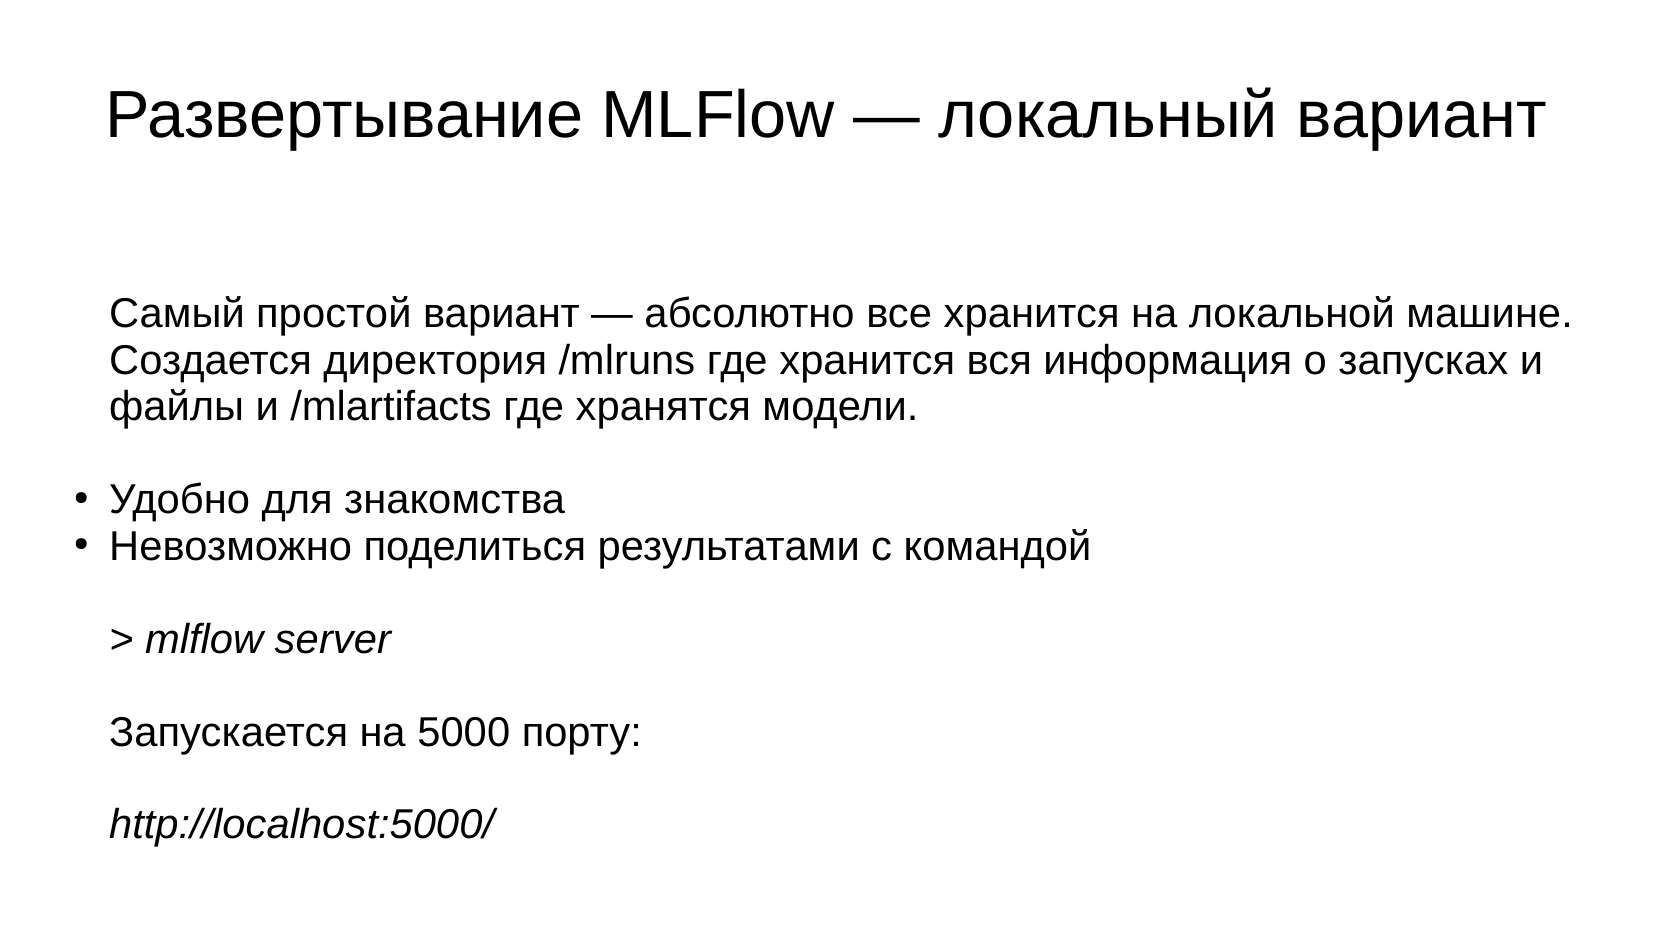

# Развертывание MLFlow — локальный вариант
Самый простой вариант — абсолютно все хранится на локальной машине.
Создается директория /mlruns где хранится вся информация о запусках и файлы и /mlartifacts где хранятся модели.
Удобно для знакомства
Невозможно поделиться результатами с командой
> mlflow server
Запускается на 5000 порту:
http://localhost:5000/